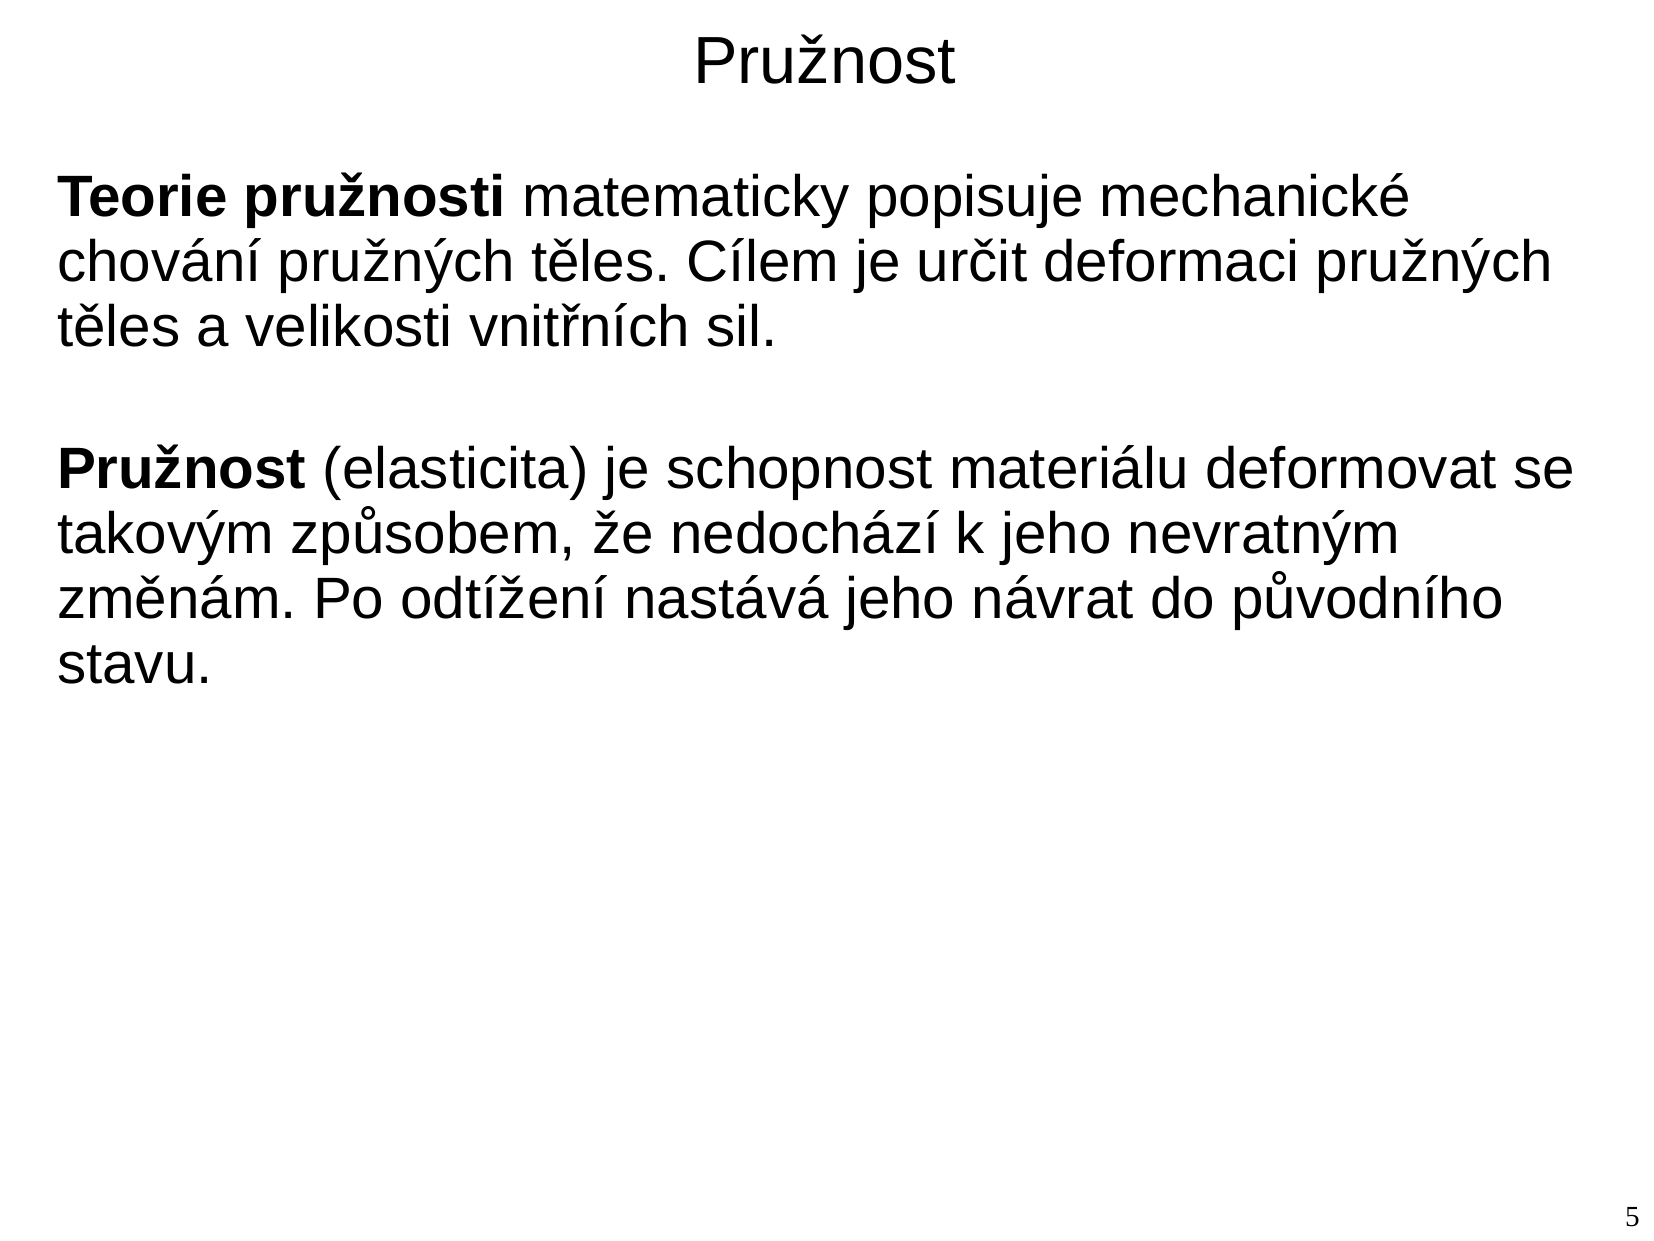

# Pružnost
Teorie pružnosti matematicky popisuje mechanické chování pružných těles. Cílem je určit deformaci pružných těles a velikosti vnitřních sil.
Pružnost (elasticita) je schopnost materiálu deformovat se takovým způsobem, že nedochází k jeho nevratným změnám. Po odtížení nastává jeho návrat do původního stavu.
5